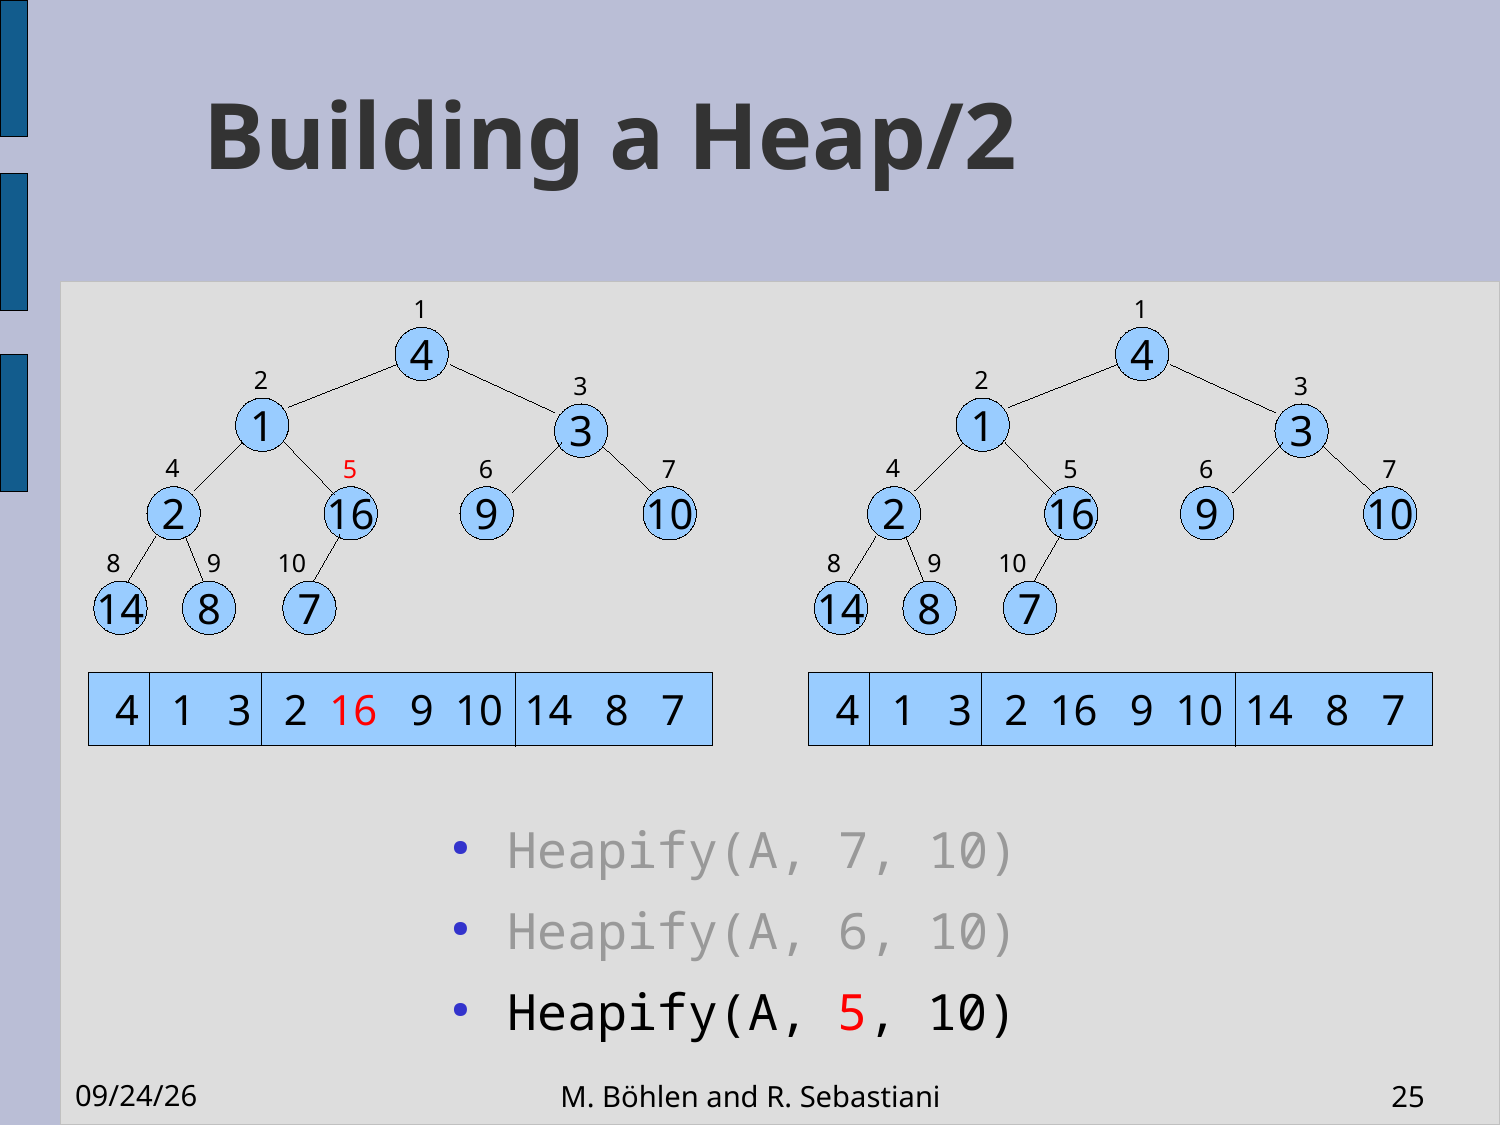

# Building a Heap/2
1
1
4
2
3
1
3
4
5
6
7
2
16
9
10
8
9
10
14
8
7
4 1 3 2 16 9 10 14 8 7
4
2
3
1
3
4
5
6
7
2
16
9
10
8
9
10
14
8
7
4 1 3 2 16 9 10 14 8 7
Heapify(A, 7, 10)
Heapify(A, 6, 10)
Heapify(A, 5, 10)
M. Böhlen and R. Sebastiani
25